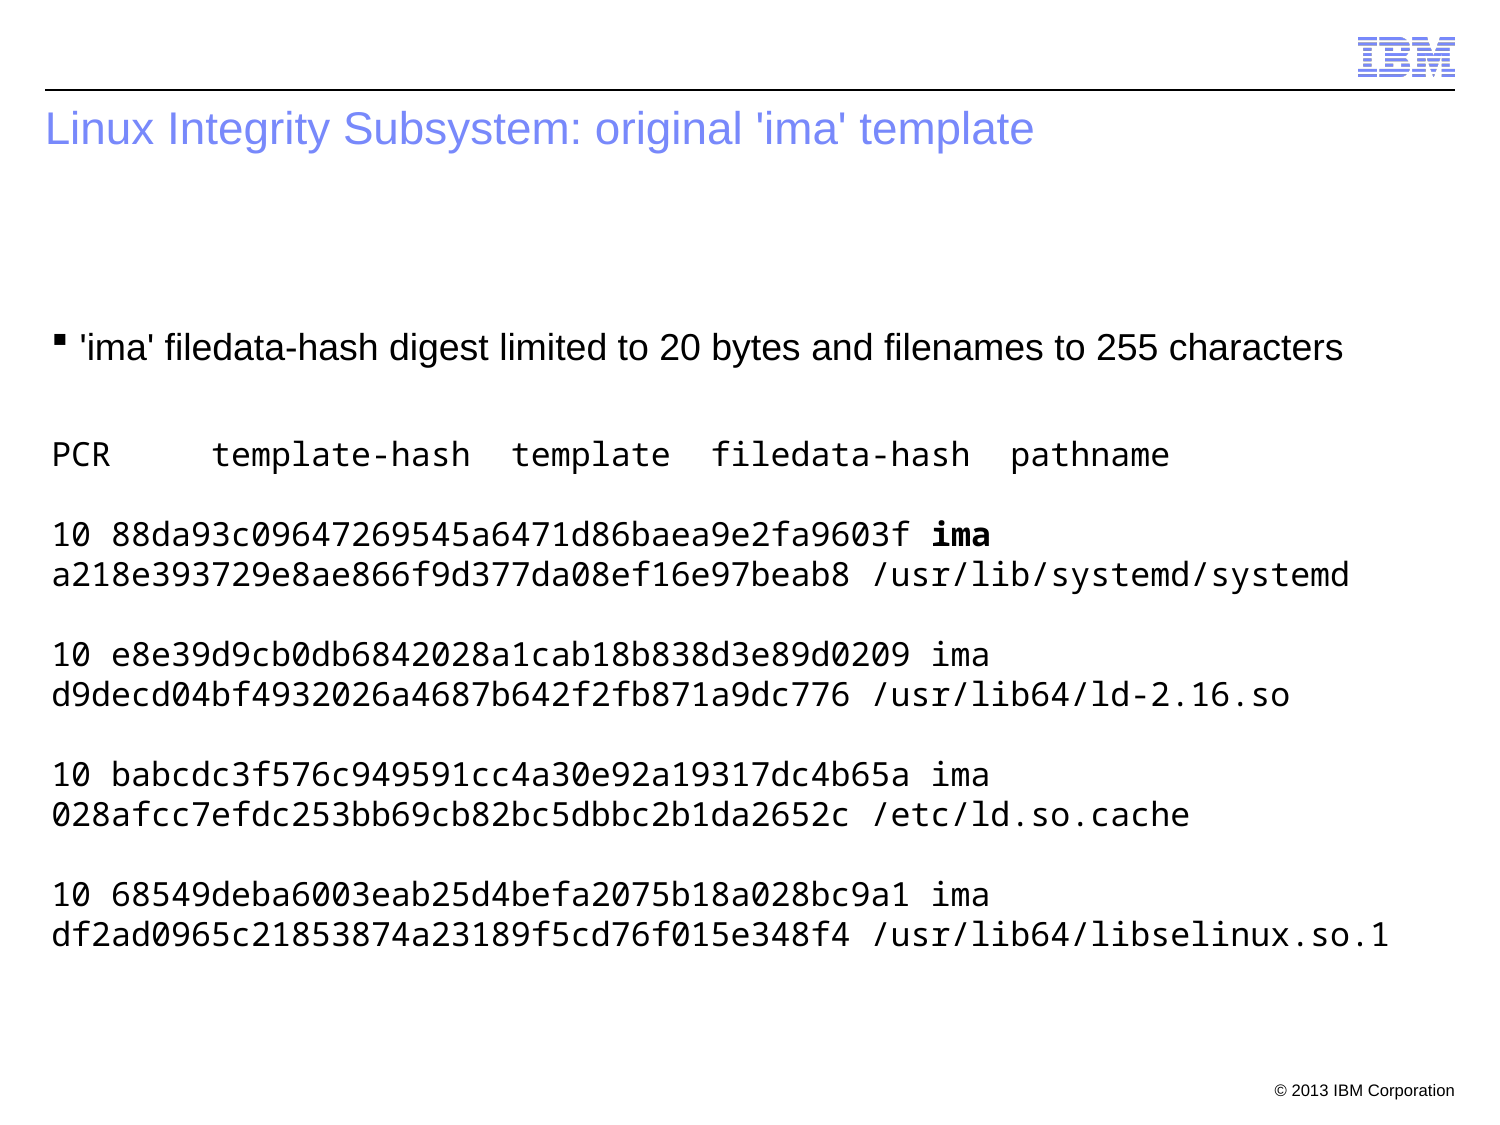

# Linux Integrity Subsystem: original 'ima' template
'ima' filedata-hash digest limited to 20 bytes and filenames to 255 characters
PCR template-hash template filedata-hash pathname
10 88da93c09647269545a6471d86baea9e2fa9603f ima a218e393729e8ae866f9d377da08ef16e97beab8 /usr/lib/systemd/systemd
10 e8e39d9cb0db6842028a1cab18b838d3e89d0209 ima d9decd04bf4932026a4687b642f2fb871a9dc776 /usr/lib64/ld-2.16.so
10 babcdc3f576c949591cc4a30e92a19317dc4b65a ima 028afcc7efdc253bb69cb82bc5dbbc2b1da2652c /etc/ld.so.cache
10 68549deba6003eab25d4befa2075b18a028bc9a1 ima df2ad0965c21853874a23189f5cd76f015e348f4 /usr/lib64/libselinux.so.1